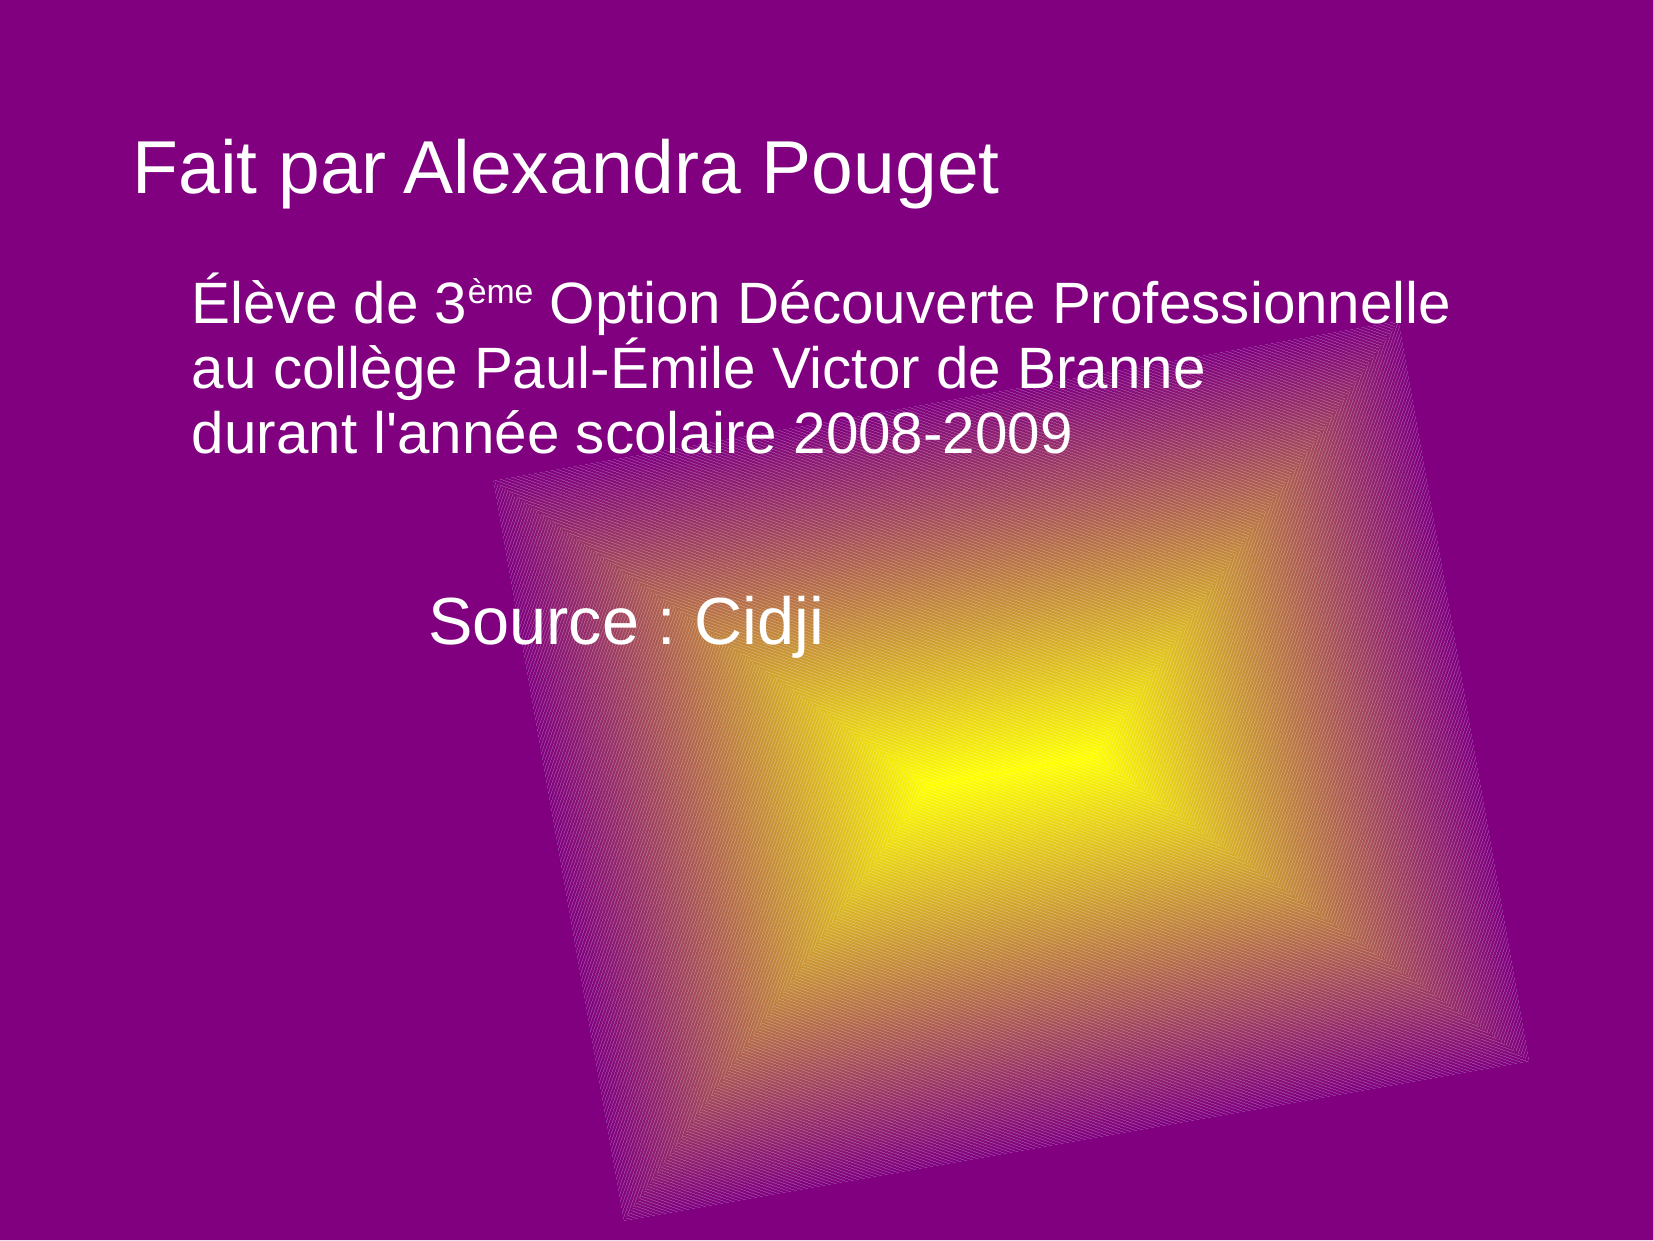

Fait par Alexandra Pouget
Élève de 3ème Option Découverte Professionnelle
au collège Paul-Émile Victor de Branne
durant l'année scolaire 2008-2009
Source : Cidji